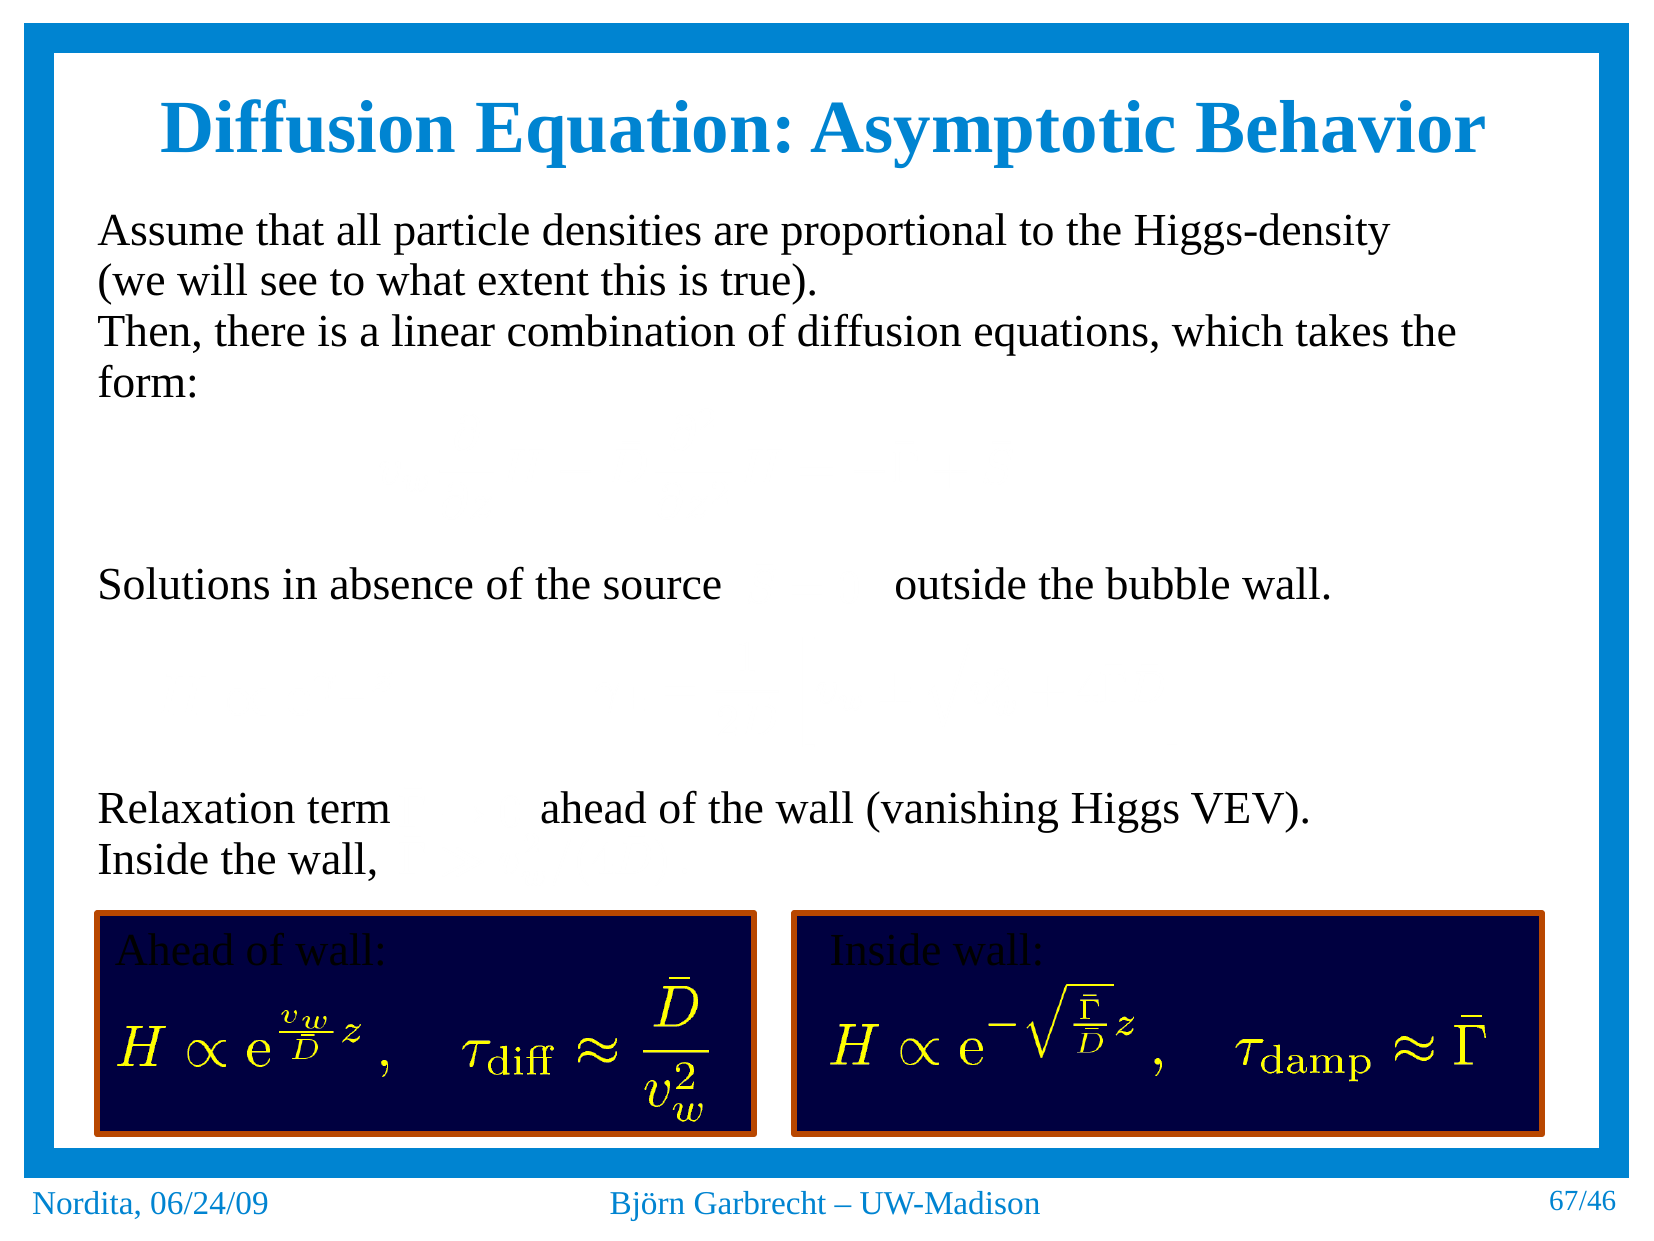

# Diffusion Equation: Asymptotic Behavior
Assume that all particle densities are proportional to the Higgs-density
(we will see to what extent this is true).
Then, there is a linear combination of diffusion equations, which takes the
form:
Solutions in absence of the source outside the bubble wall.
Relaxation term ahead of the wall (vanishing Higgs VEV).
Inside the wall,
Ahead of wall:
Inside wall:
Björn Garbrecht – UW-Madison
67